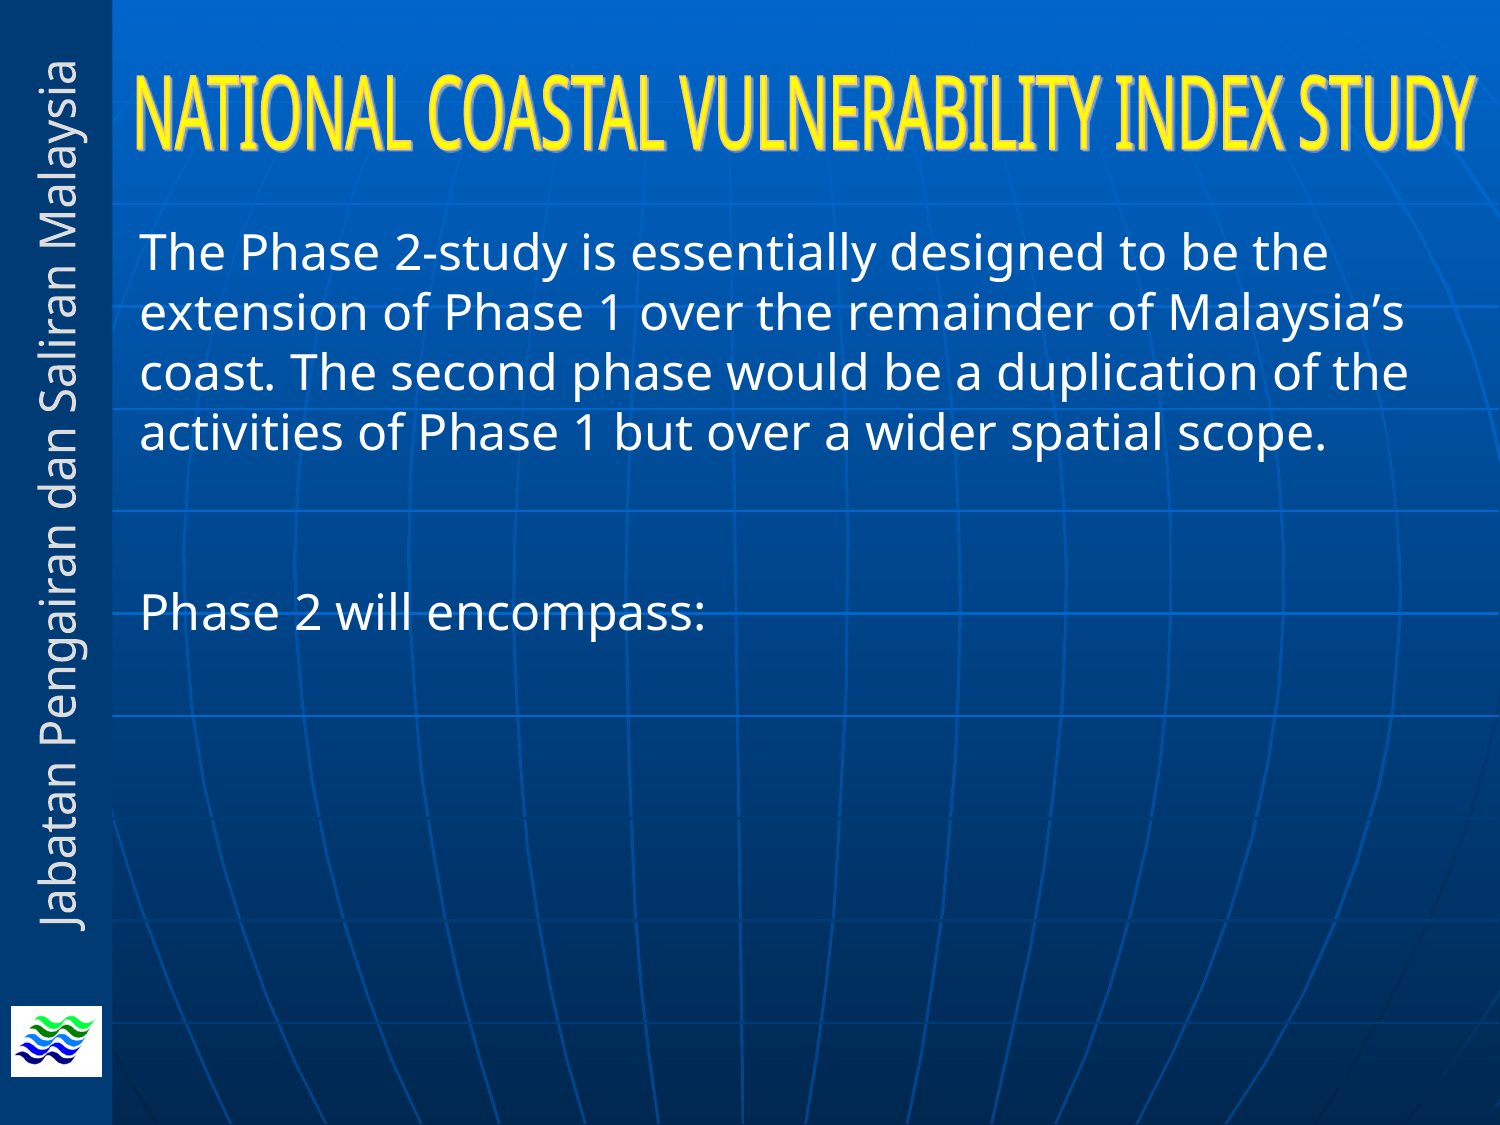

NATIONAL COASTAL VULNERABILITY INDEX STUDY
The Phase 2-study is essentially designed to be the extension of Phase 1 over the remainder of Malaysia’s coast. The second phase would be a duplication of the activities of Phase 1 but over a wider spatial scope.
Phase 2 will encompass:
Jabatan Pengairan dan Saliran Malaysia